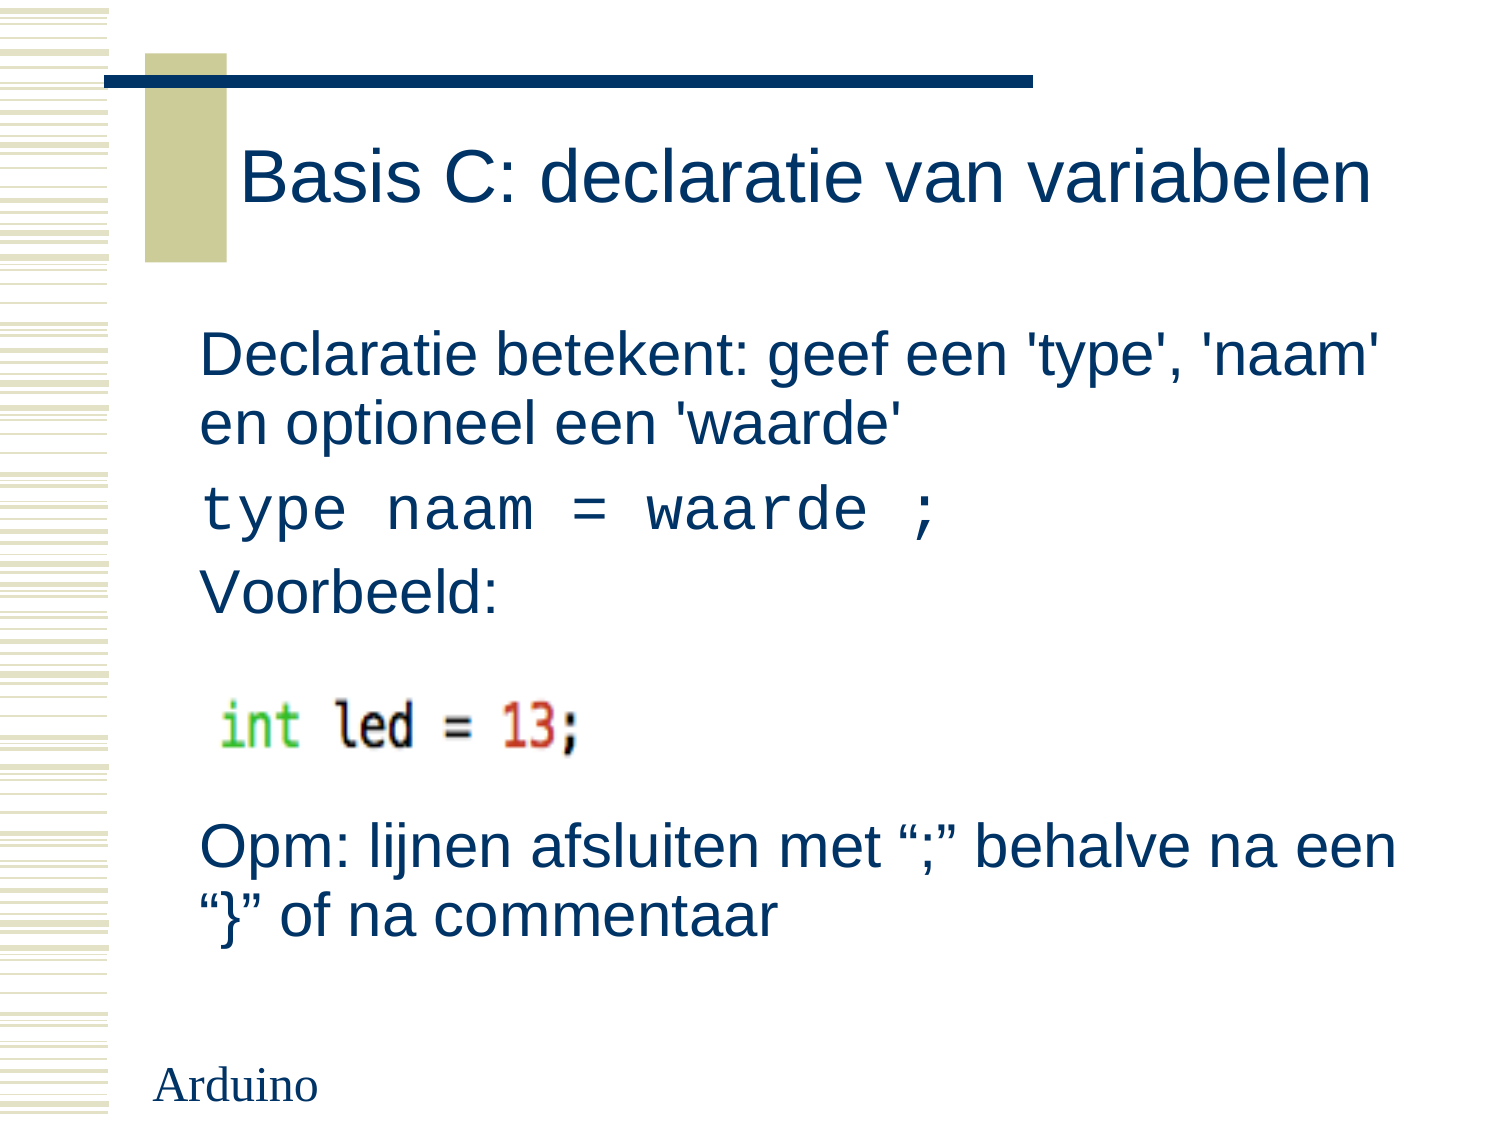

# Basis C: declaratie van variabelen
Declaratie betekent: geef een 'type', 'naam' en optioneel een 'waarde'
type naam = waarde ;
Voorbeeld:
Opm: lijnen afsluiten met “;” behalve na een “}” of na commentaar
Arduino